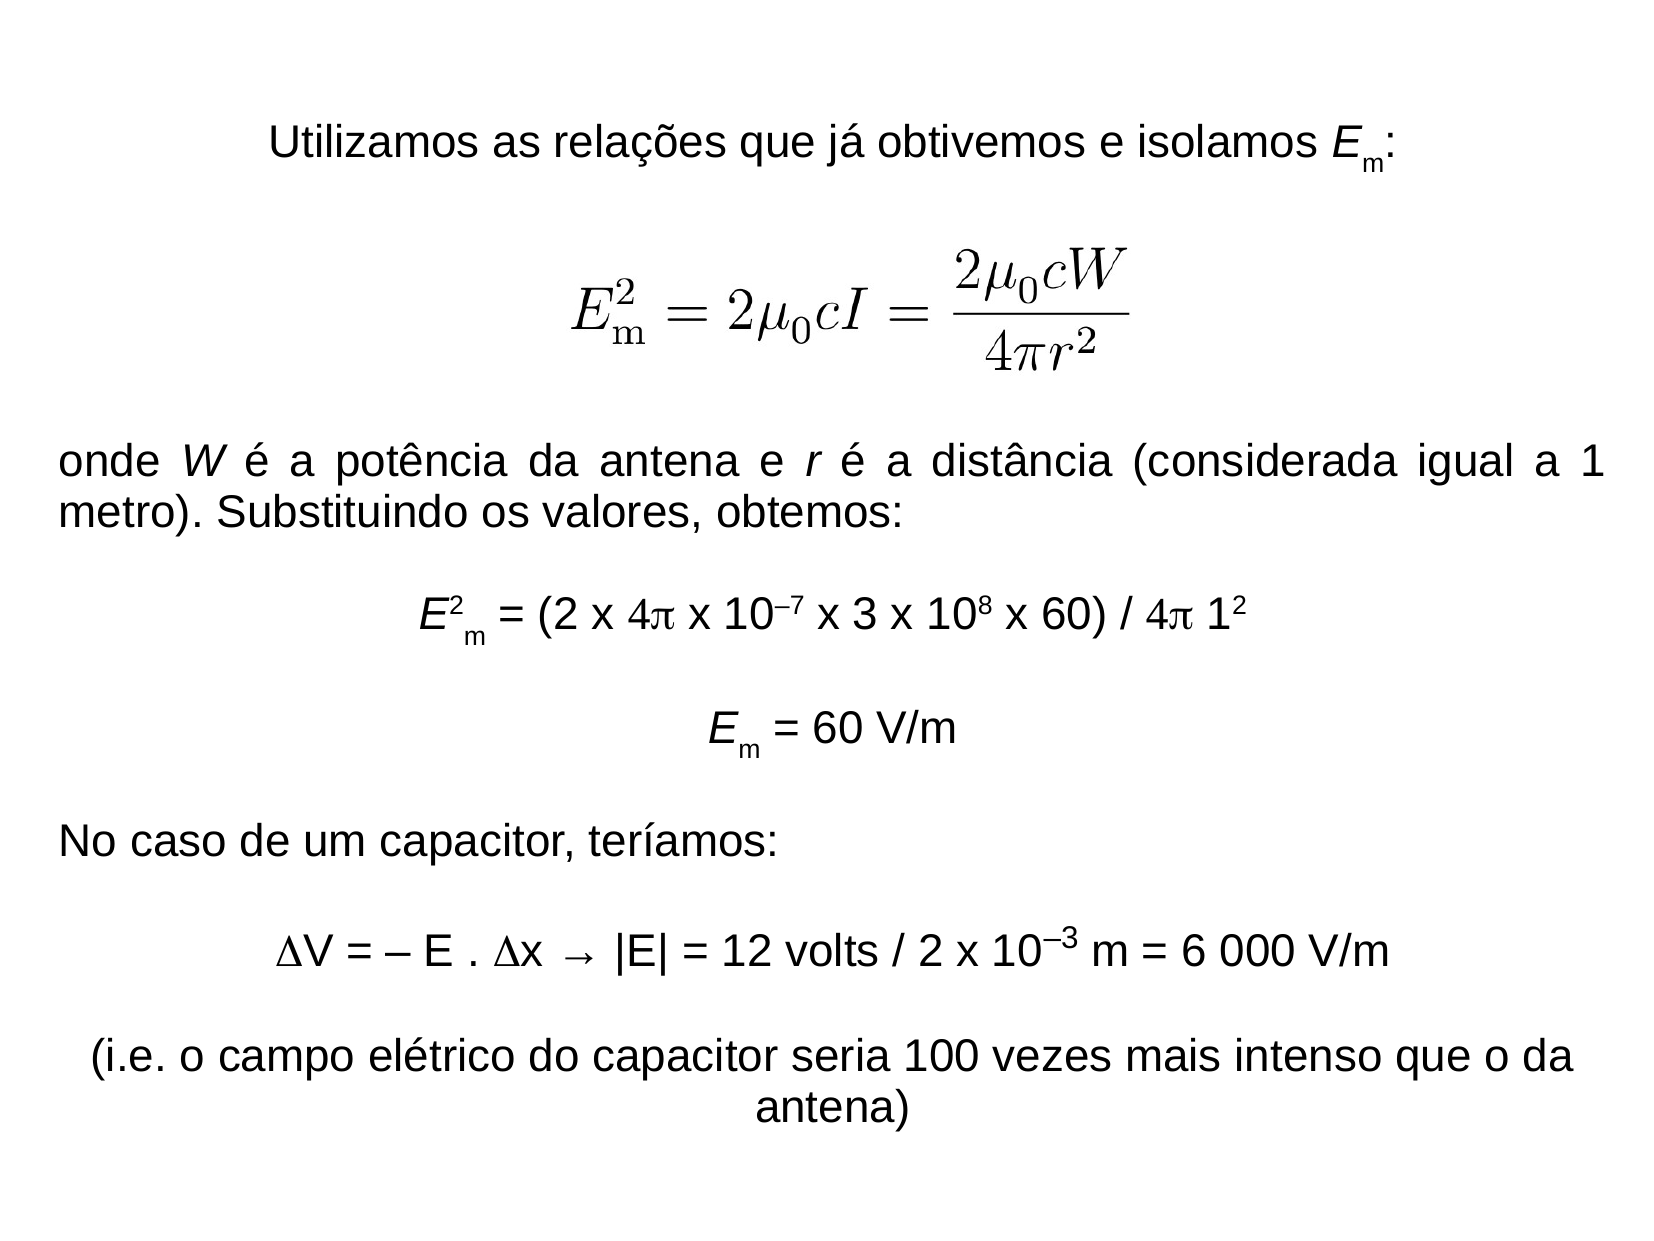

# Utilizamos as relações que já obtivemos e isolamos Em:
onde W é a potência da antena e r é a distância (considerada igual a 1 metro). Substituindo os valores, obtemos:
E2m = (2 x 4p x 10–7 x 3 x 108 x 60) / 4p 12
Em = 60 V/m
No caso de um capacitor, teríamos:
DV = – E . Dx → |E| = 12 volts / 2 x 10–3 m = 6 000 V/m
(i.e. o campo elétrico do capacitor seria 100 vezes mais intenso que o da antena)